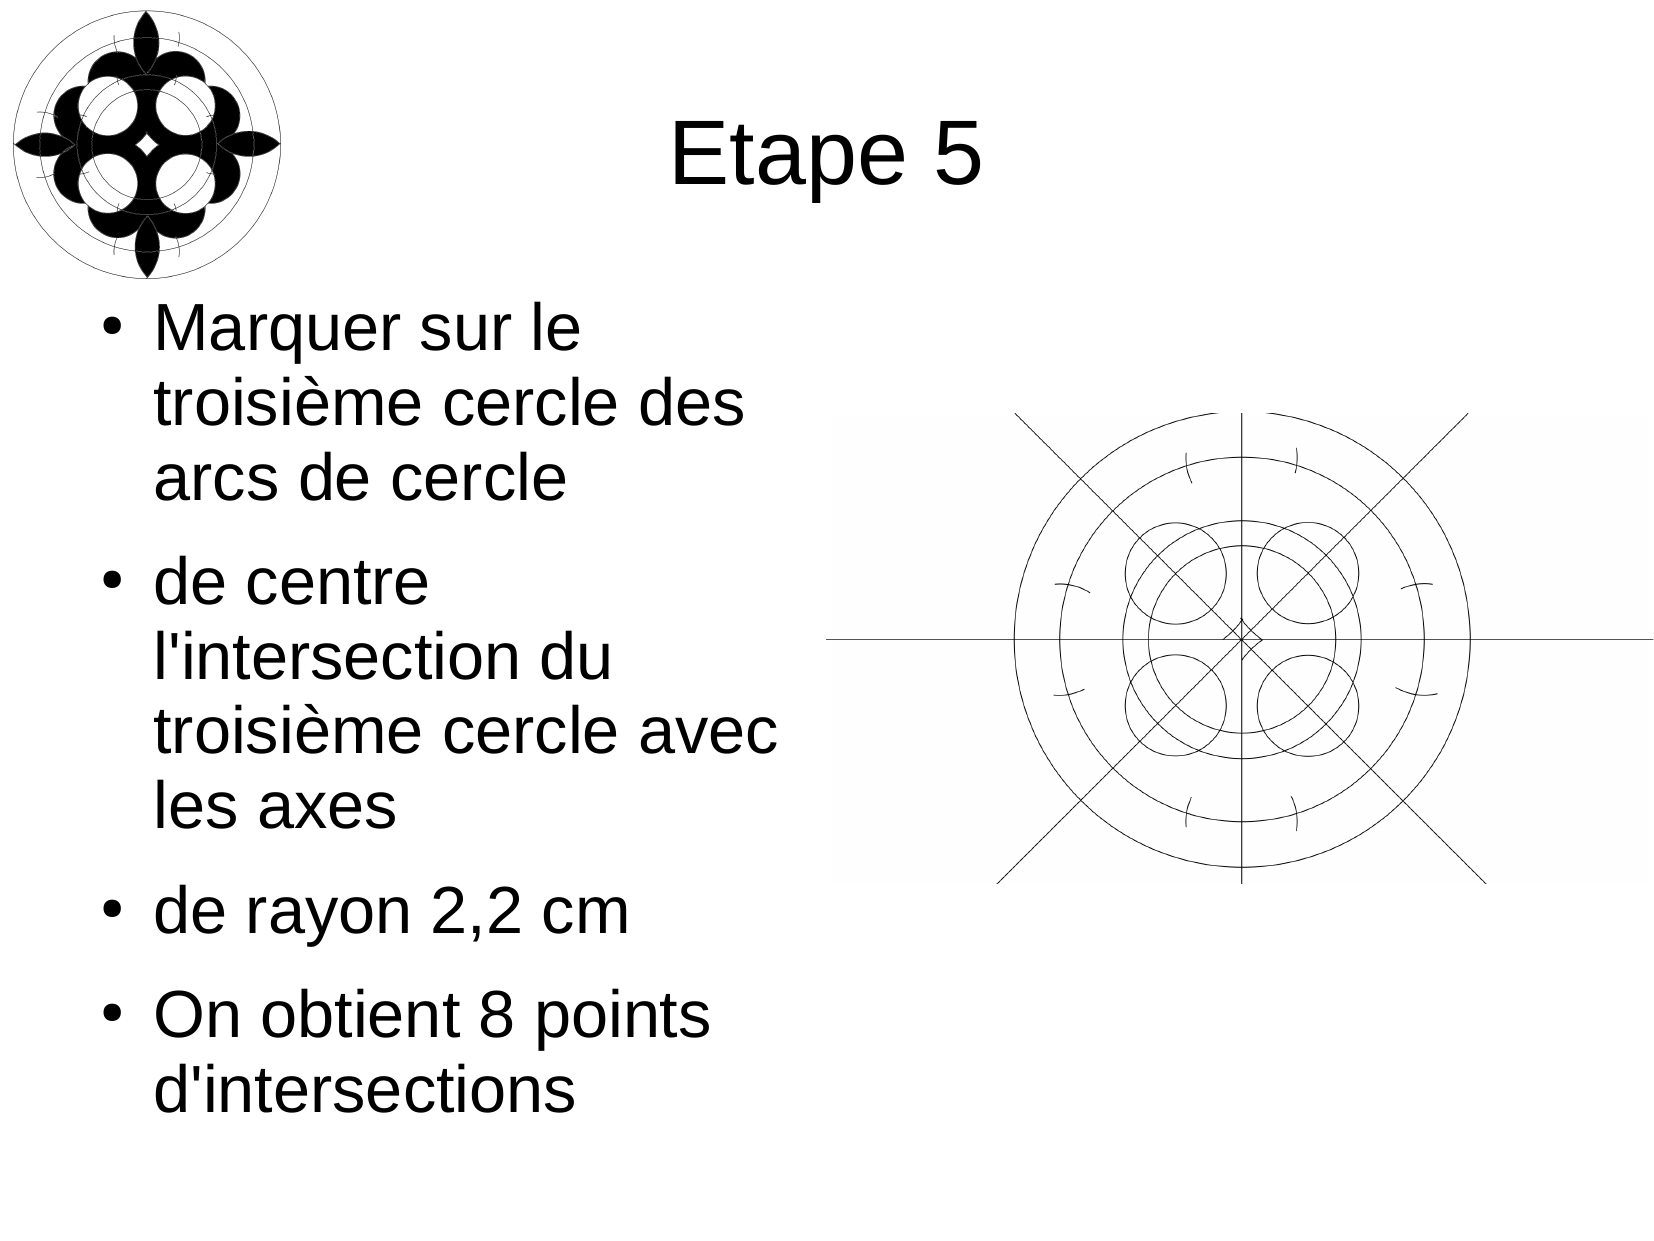

# Etape 5
Marquer sur le troisième cercle des arcs de cercle
de centre l'intersection du troisième cercle avec les axes
de rayon 2,2 cm
On obtient 8 points d'intersections